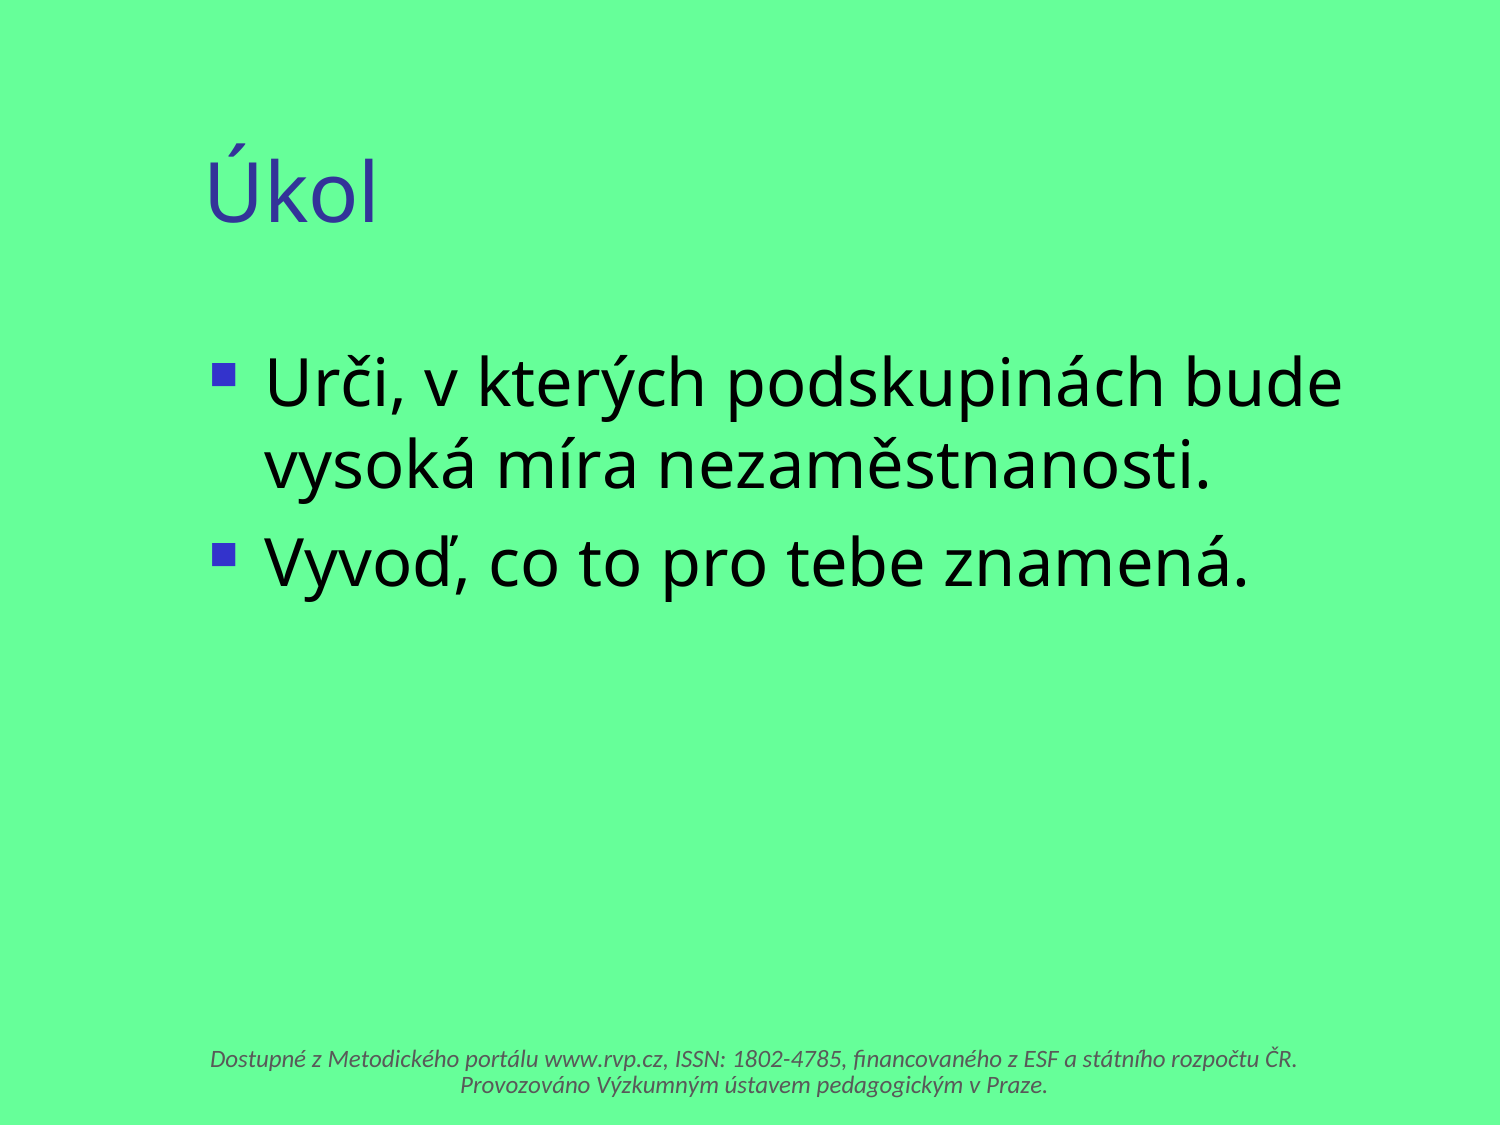

# Úkol
Urči, v kterých podskupinách bude vysoká míra nezaměstnanosti.
Vyvoď, co to pro tebe znamená.
Dostupné z Metodického portálu www.rvp.cz, ISSN: 1802-4785, financovaného z ESF a státního rozpočtu ČR. Provozováno Výzkumným ústavem pedagogickým v Praze.